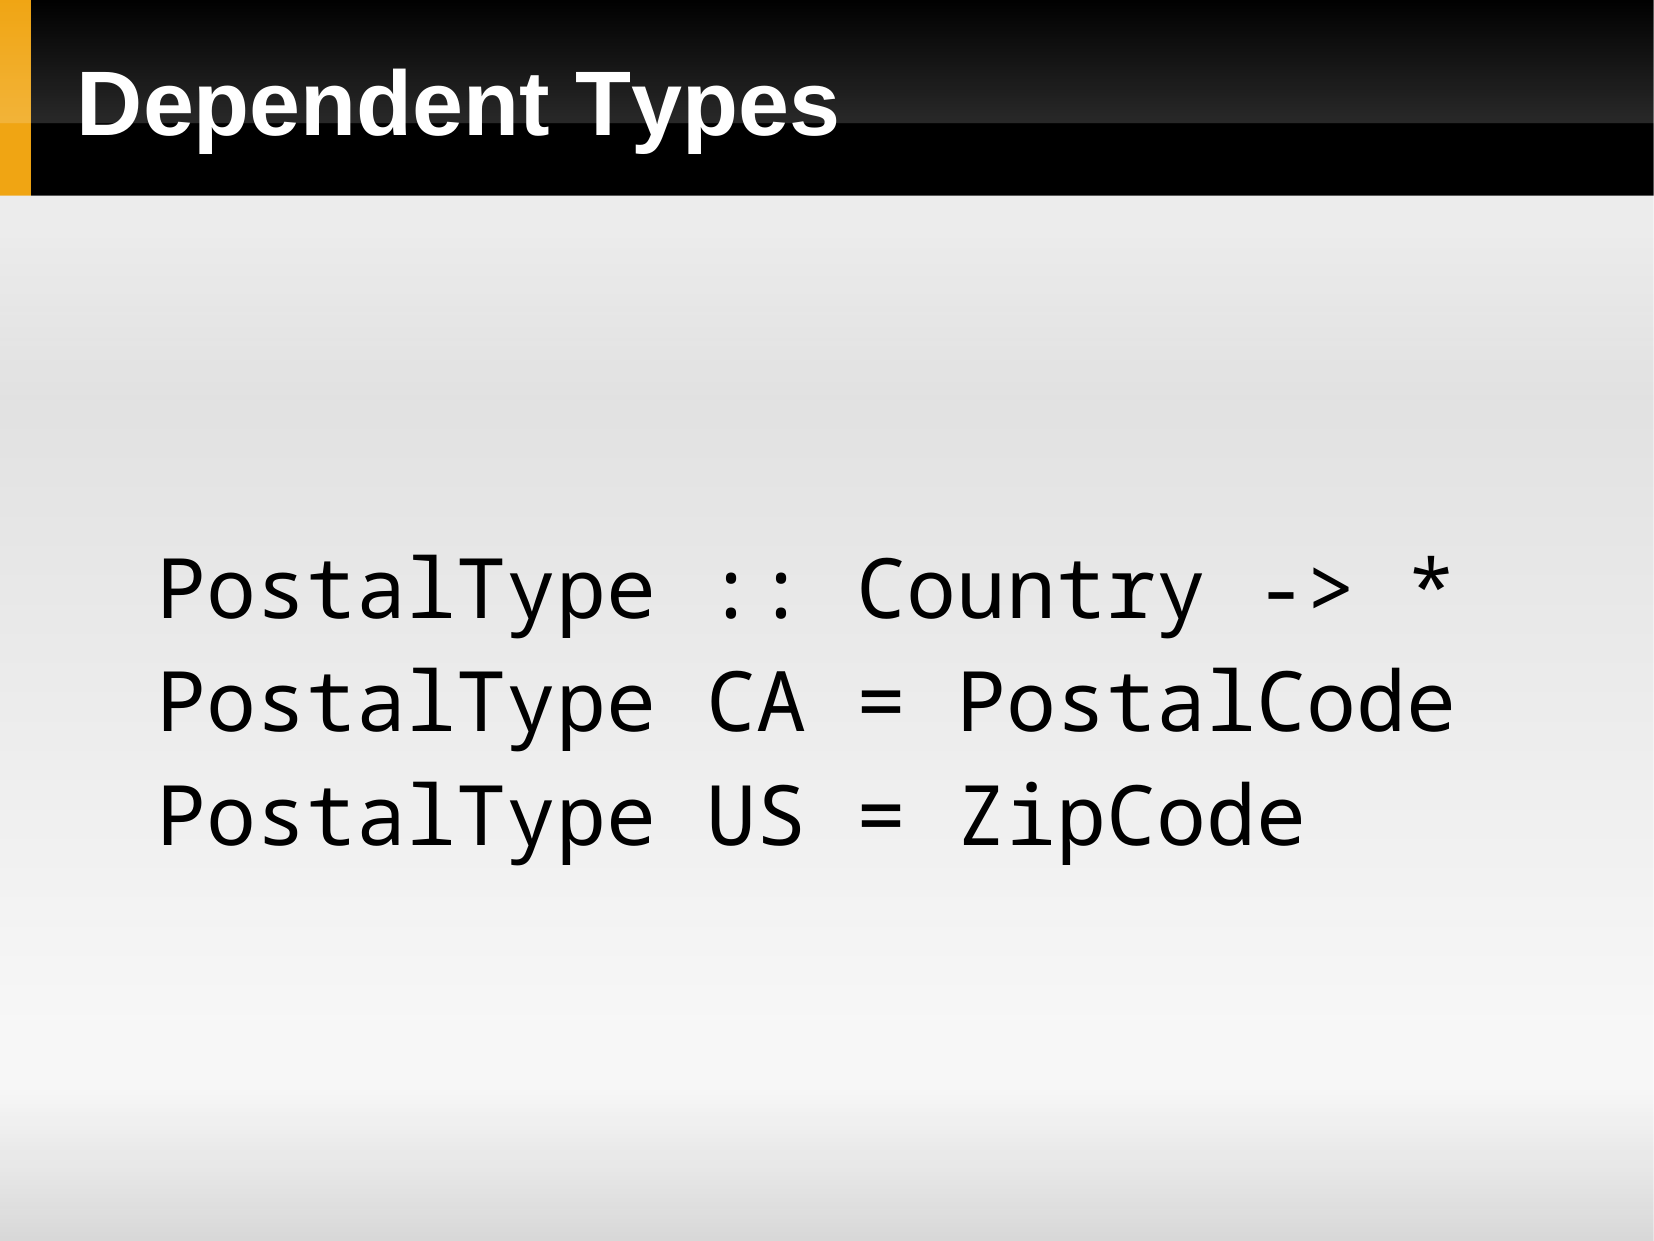

# Dependent Types
	PostalType :: Country -> *
	PostalType CA = PostalCode
	PostalType US = ZipCode